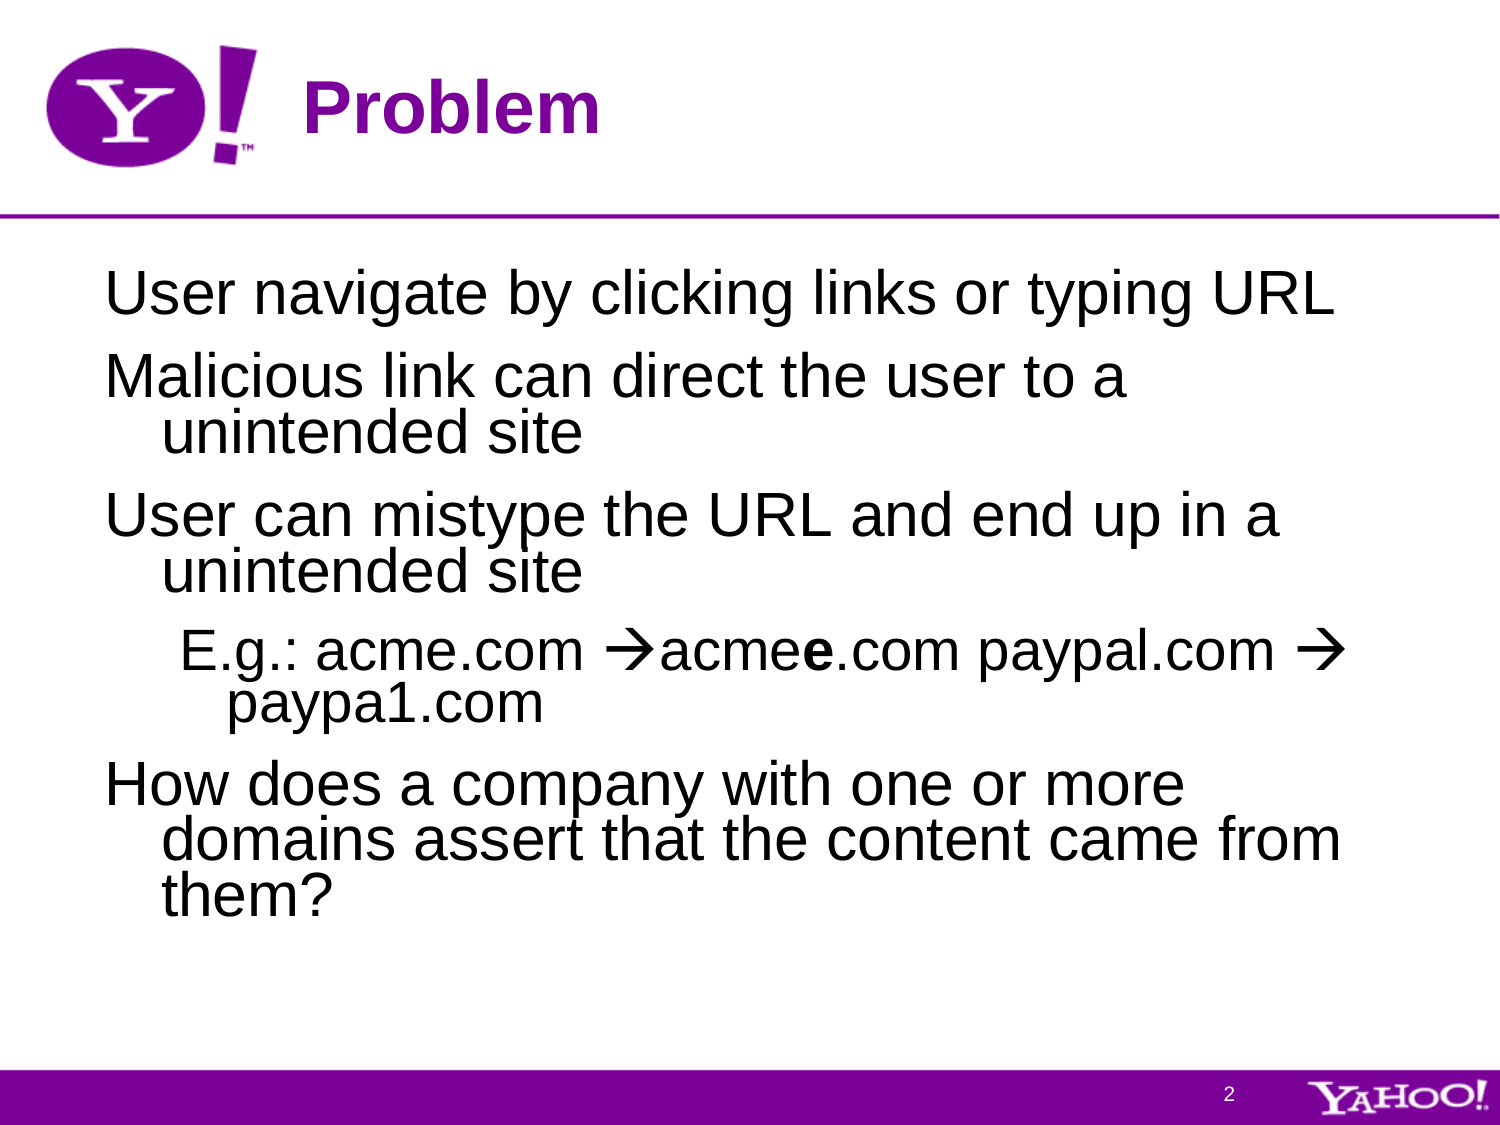

# Problem
User navigate by clicking links or typing URL
Malicious link can direct the user to a unintended site
User can mistype the URL and end up in a unintended site
E.g.: acme.com acmee.com paypal.com  paypa1.com
How does a company with one or more domains assert that the content came from them?
2